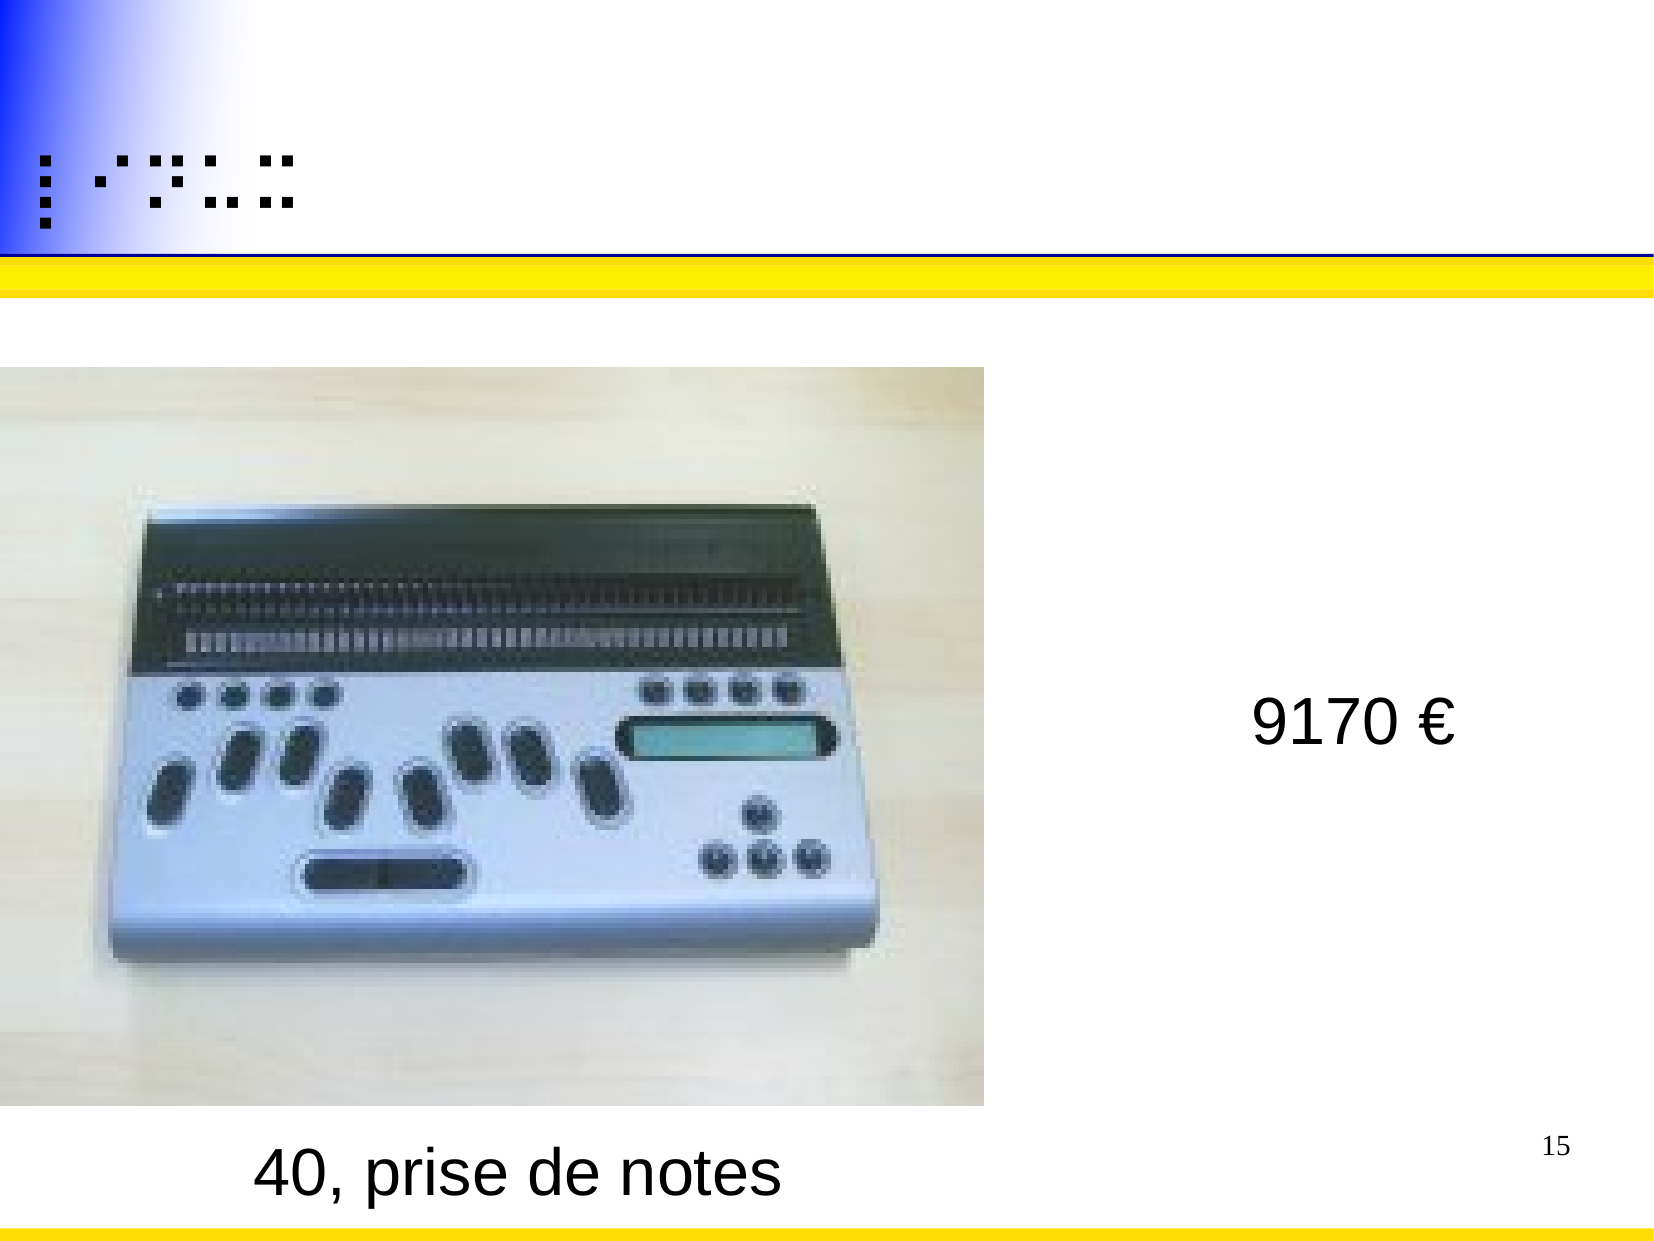

#
9170 €
40, prise de notes
15